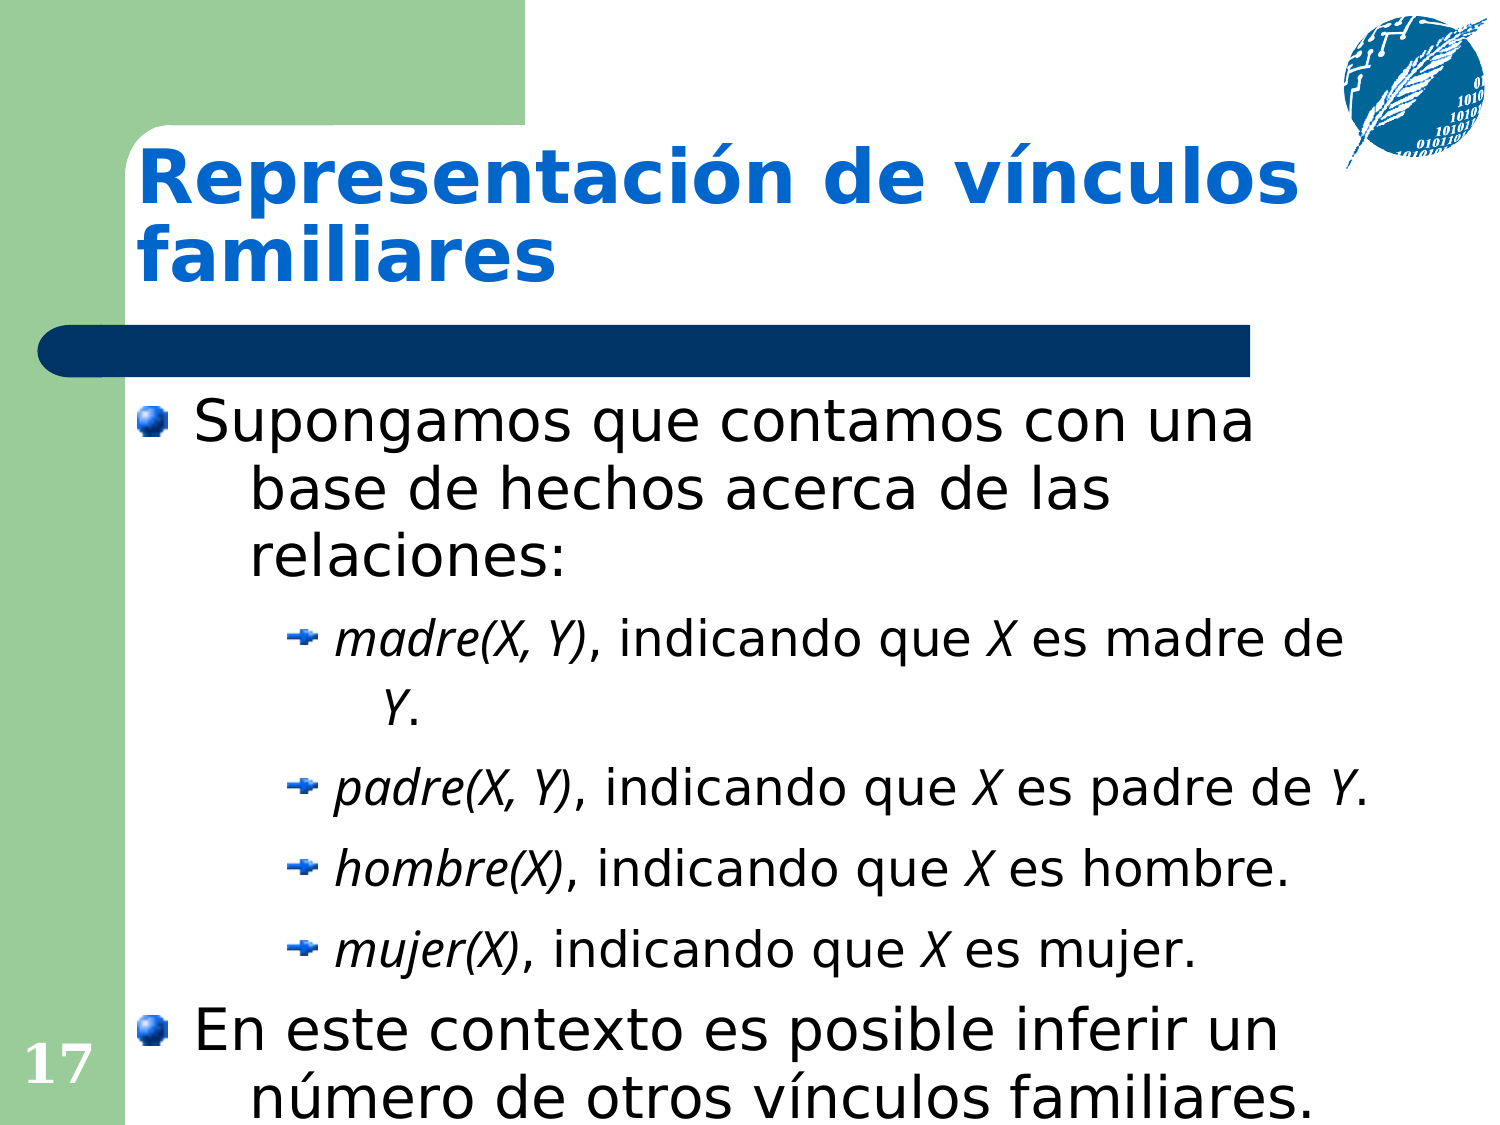

# Representación de vínculos familiares
Supongamos que contamos con una base de hechos acerca de las relaciones:
madre(X, Y), indicando que X es madre de Y.
padre(X, Y), indicando que X es padre de Y.
hombre(X), indicando que X es hombre.
mujer(X), indicando que X es mujer.
En este contexto es posible inferir un número de otros vínculos familiares.
17